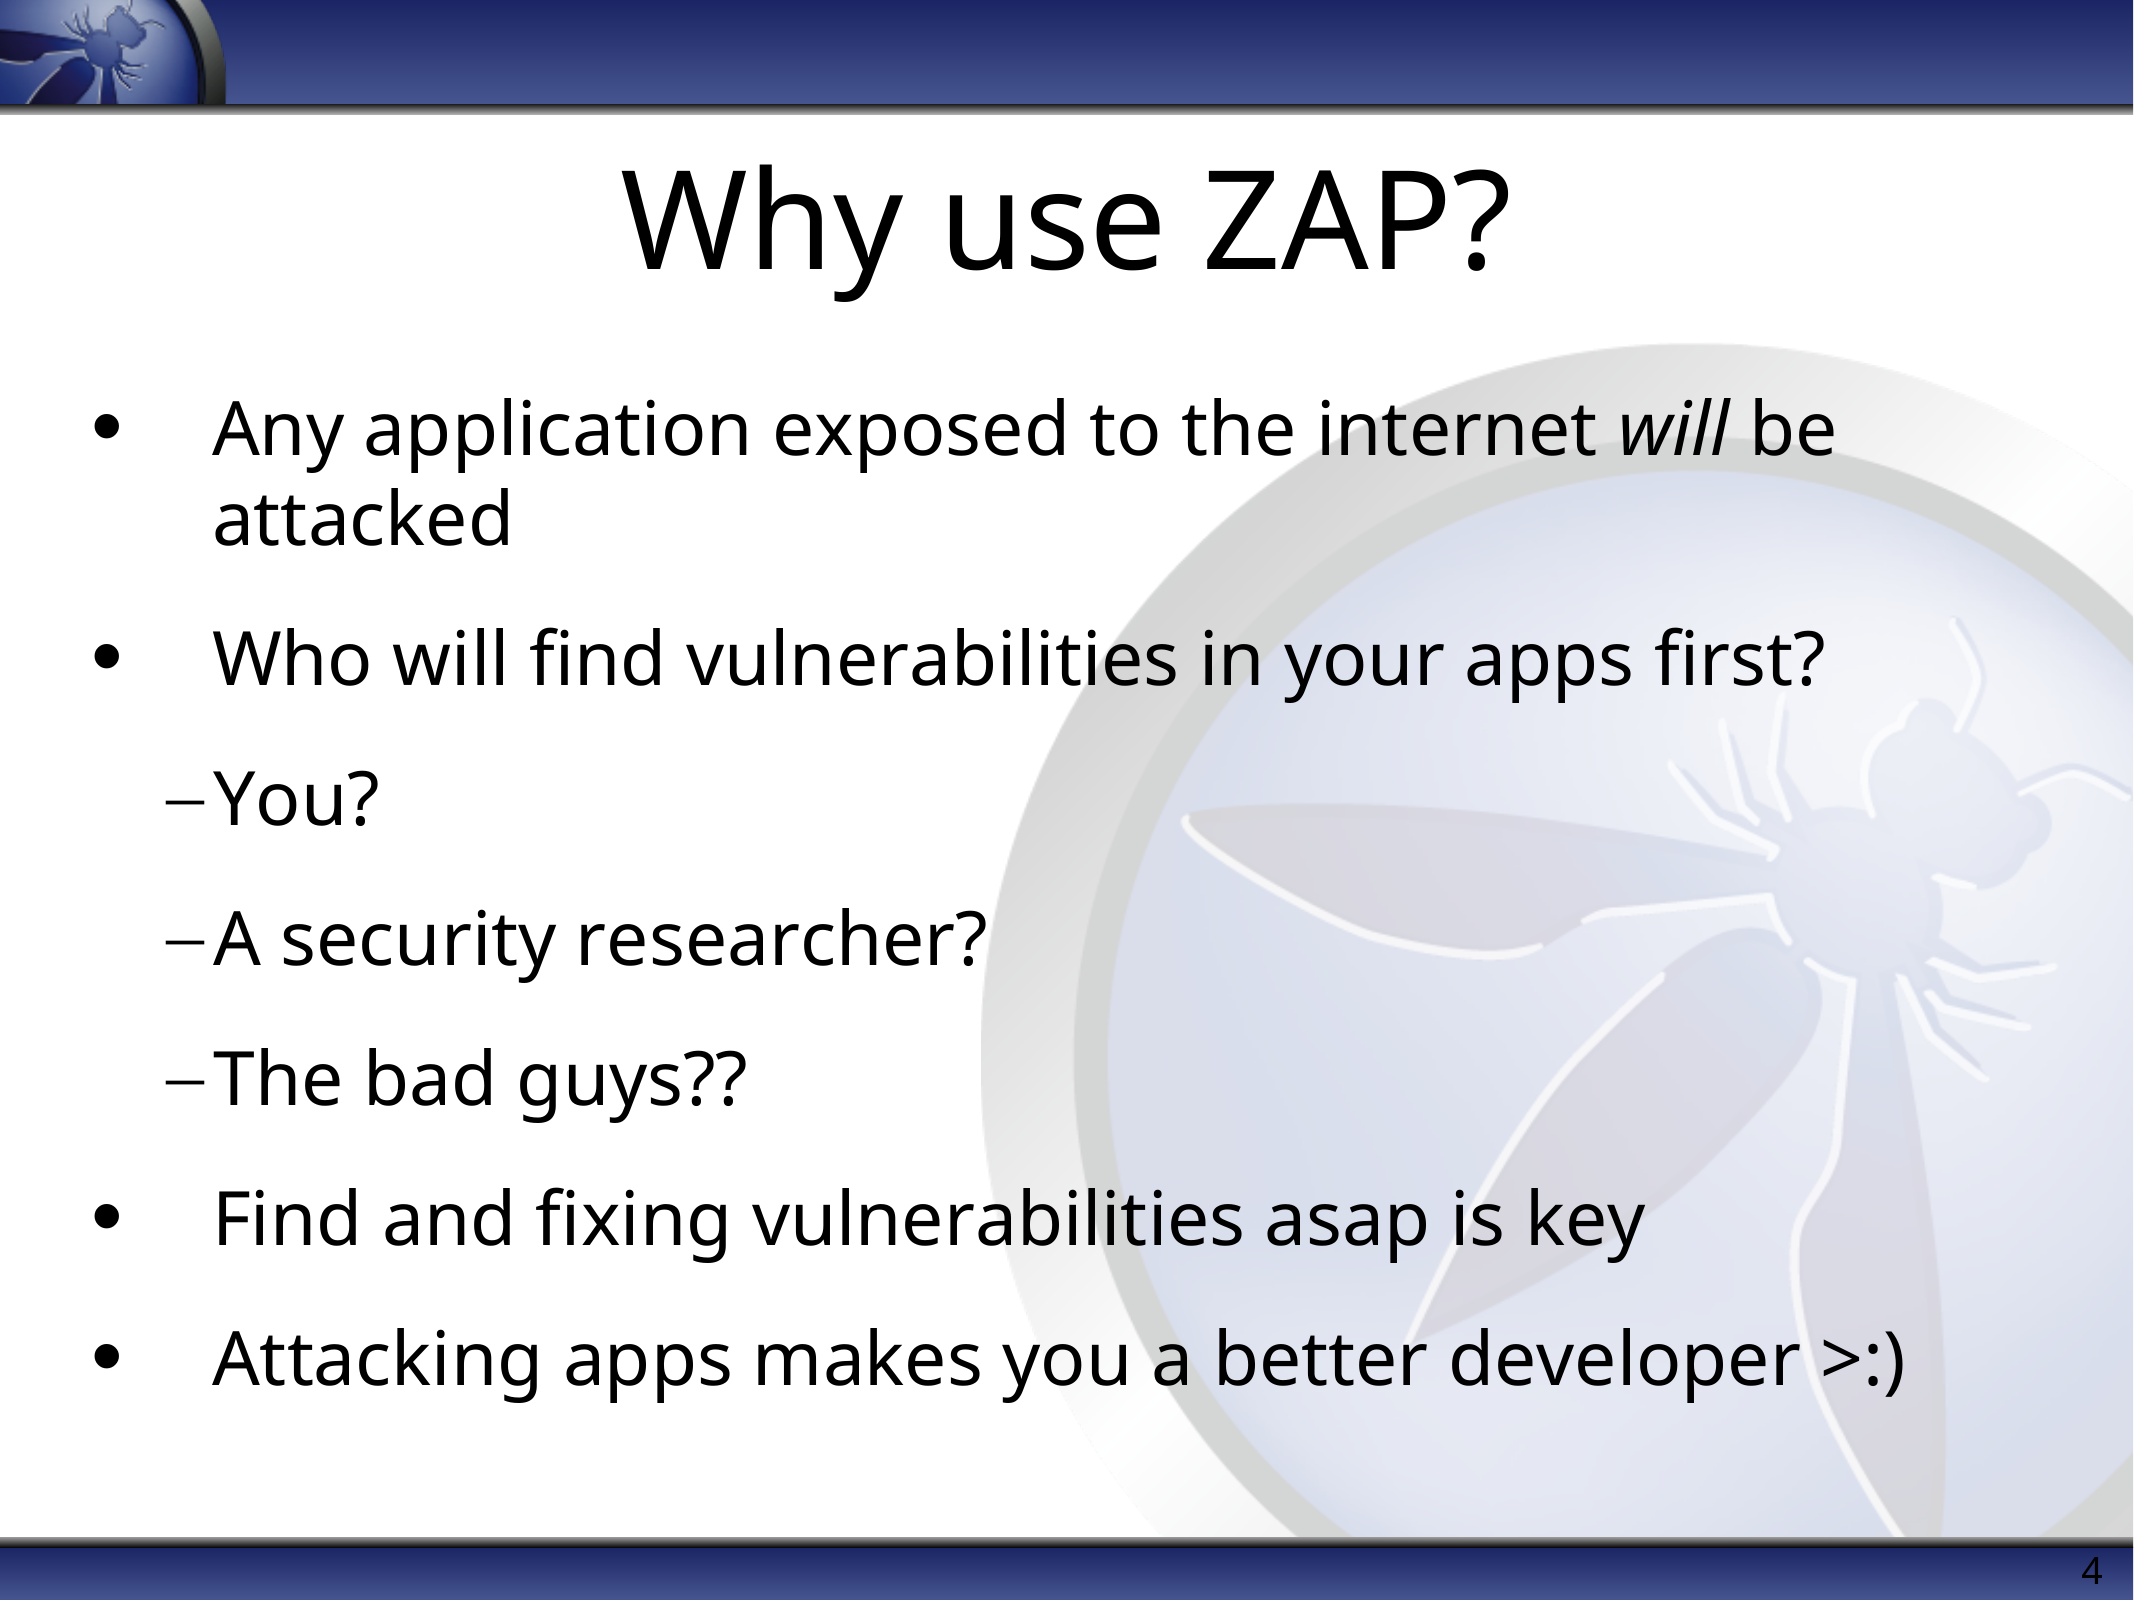

# Why use ZAP?
Any application exposed to the internet will be attacked
Who will find vulnerabilities in your apps first?
You?
A security researcher?
The bad guys??
Find and fixing vulnerabilities asap is key
Attacking apps makes you a better developer >:)